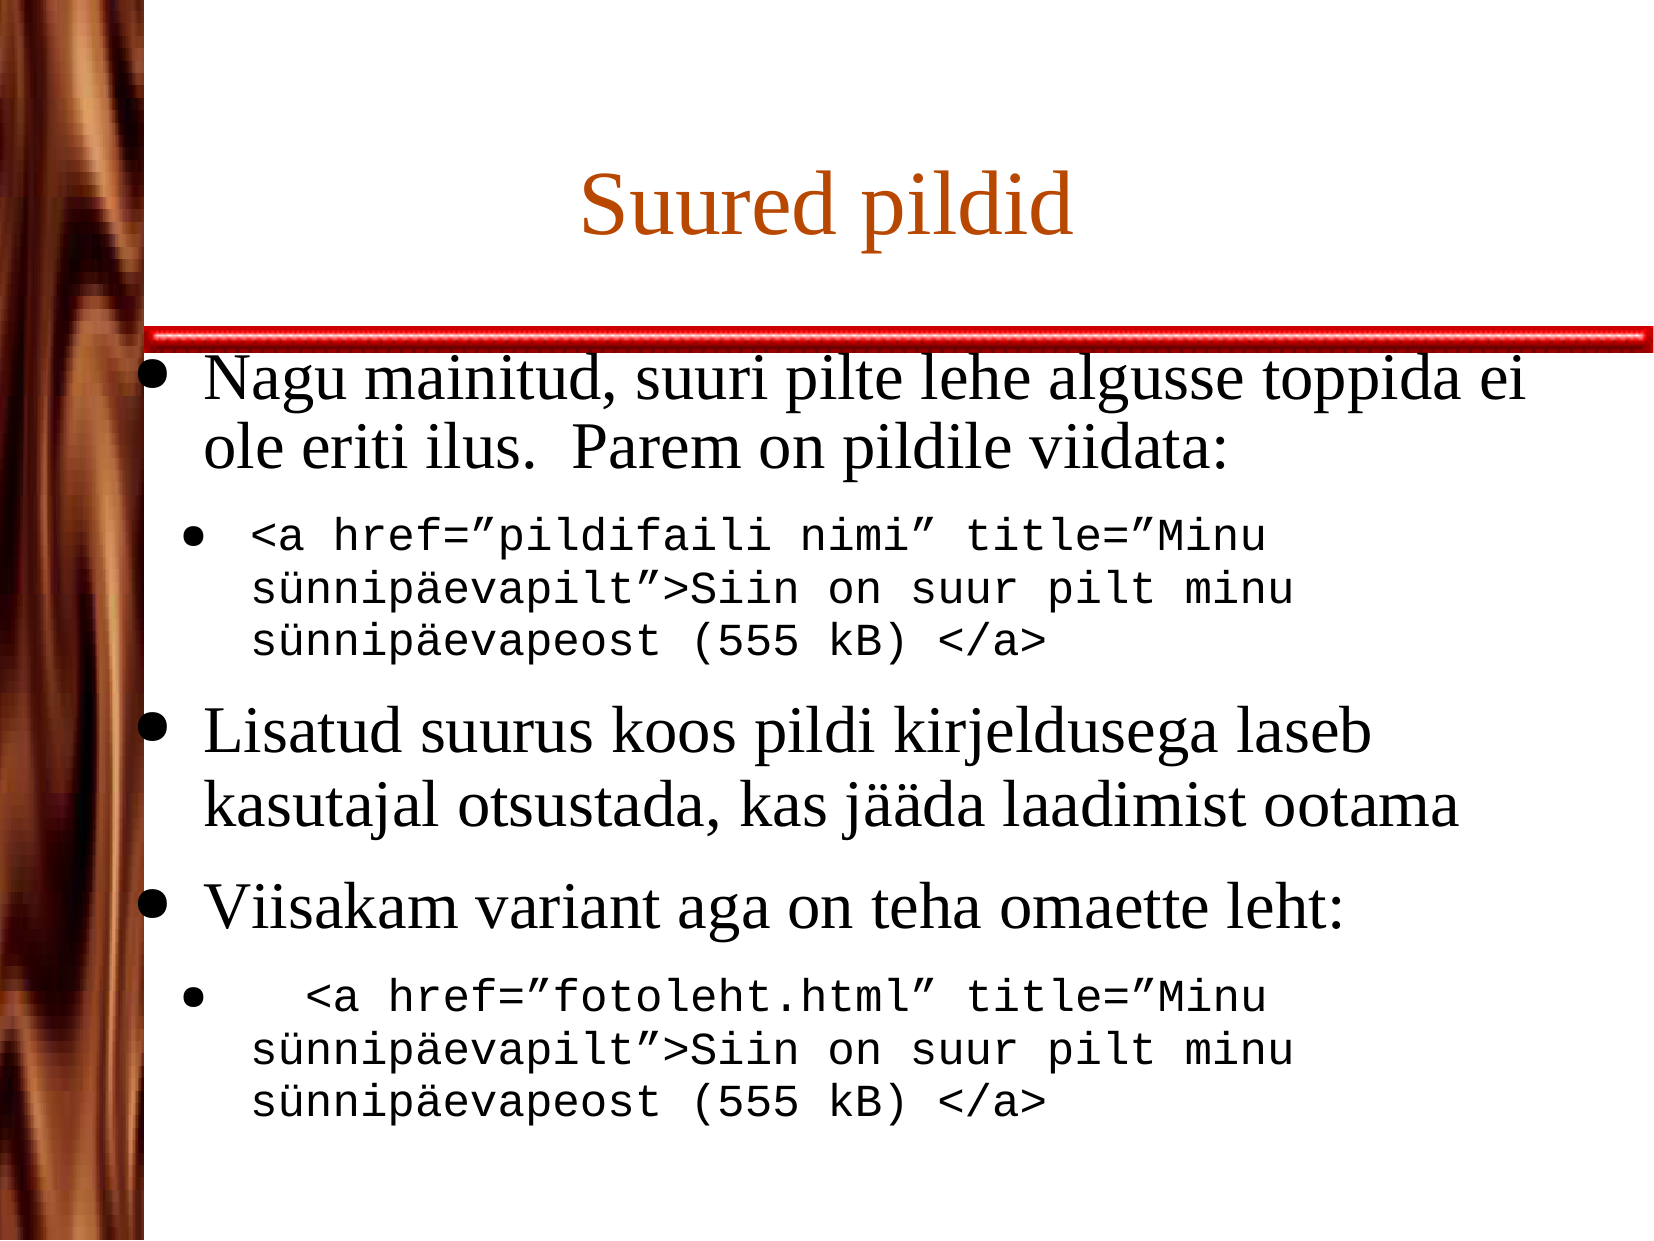

# Suured pildid
Nagu mainitud, suuri pilte lehe algusse toppida ei ole eriti ilus. Parem on pildile viidata:
<a href=”pildifaili nimi” title=”Minu sünnipäevapilt”>Siin on suur pilt minu sünnipäevapeost (555 kB) </a>
Lisatud suurus koos pildi kirjeldusega laseb kasutajal otsustada, kas jääda laadimist ootama
Viisakam variant aga on teha omaette leht:
 <a href=”fotoleht.html” title=”Minu sünnipäevapilt”>Siin on suur pilt minu sünnipäevapeost (555 kB) </a>